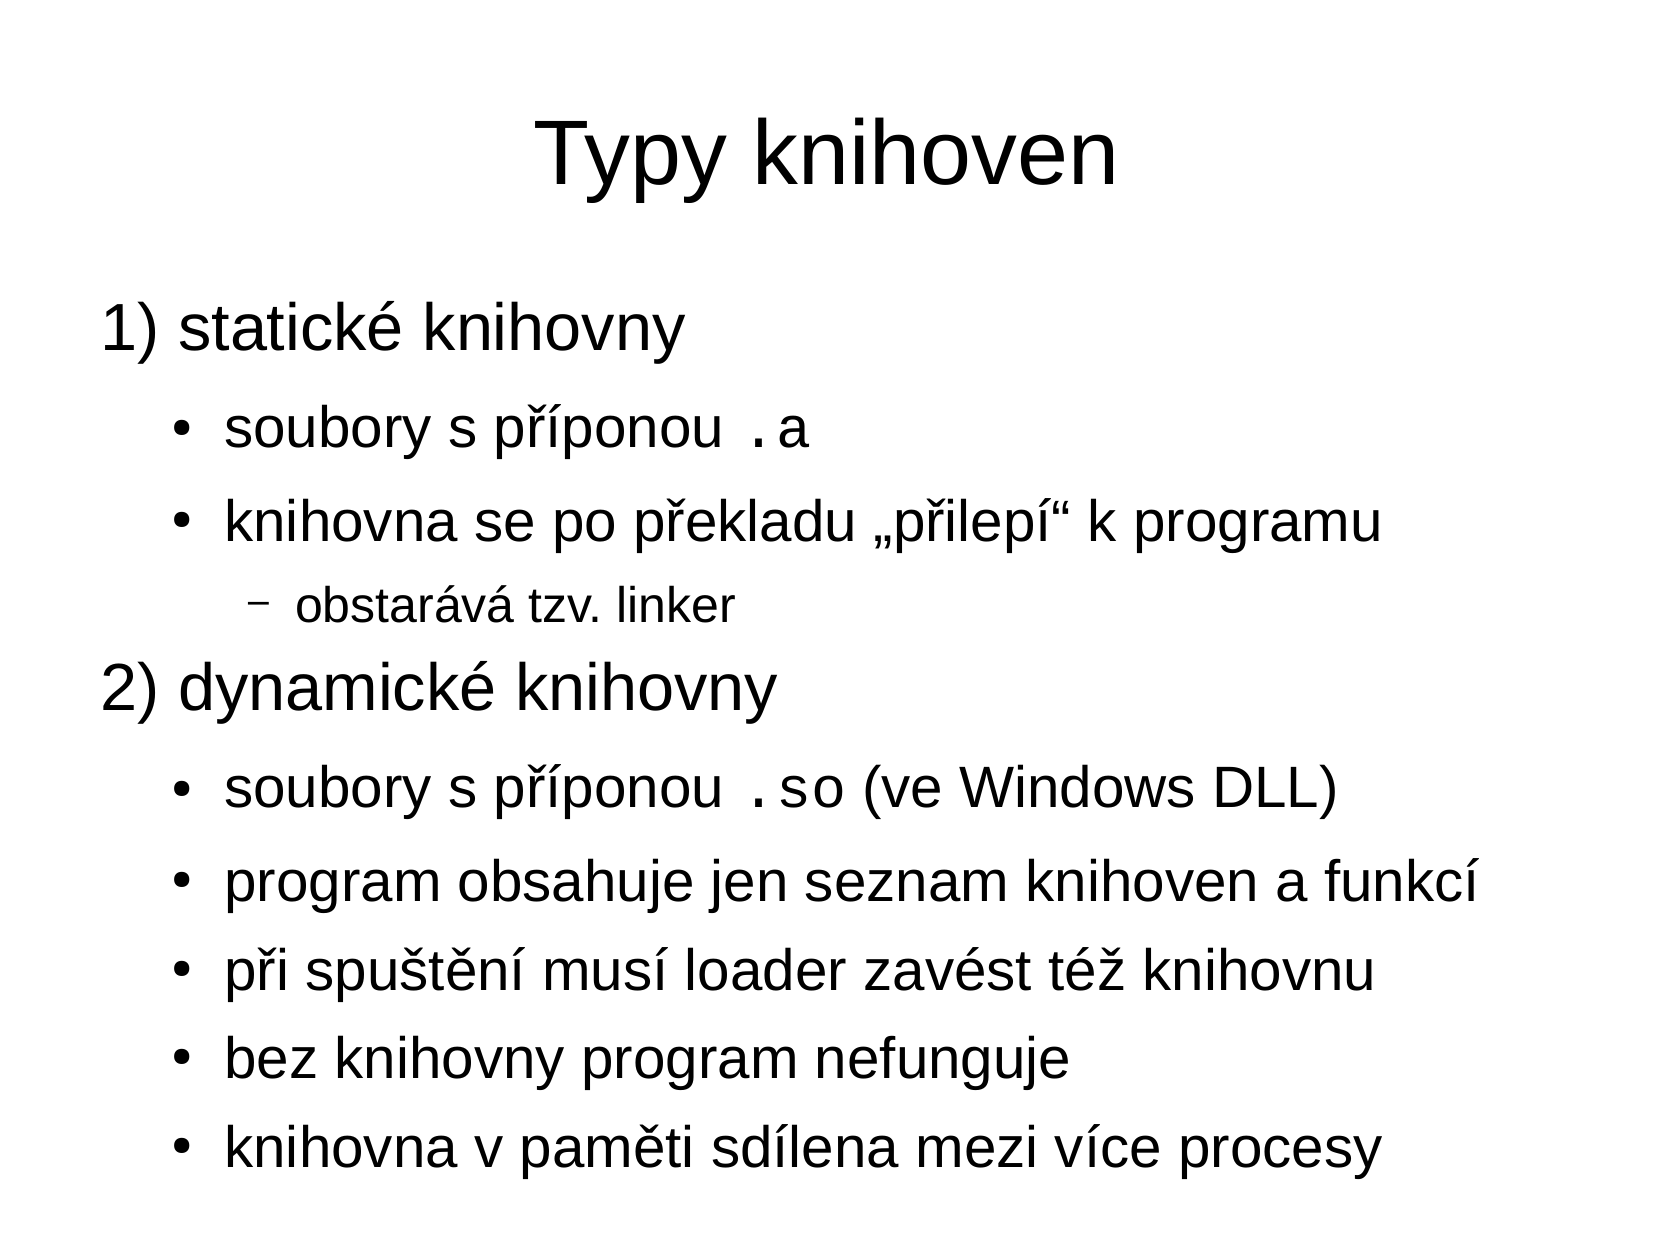

# Typy knihoven
 statické knihovny
soubory s příponou .a
knihovna se po překladu „přilepí“ k programu
obstarává tzv. linker
 dynamické knihovny
soubory s příponou .so (ve Windows DLL)
program obsahuje jen seznam knihoven a funkcí
při spuštění musí loader zavést též knihovnu
bez knihovny program nefunguje
knihovna v paměti sdílena mezi více procesy